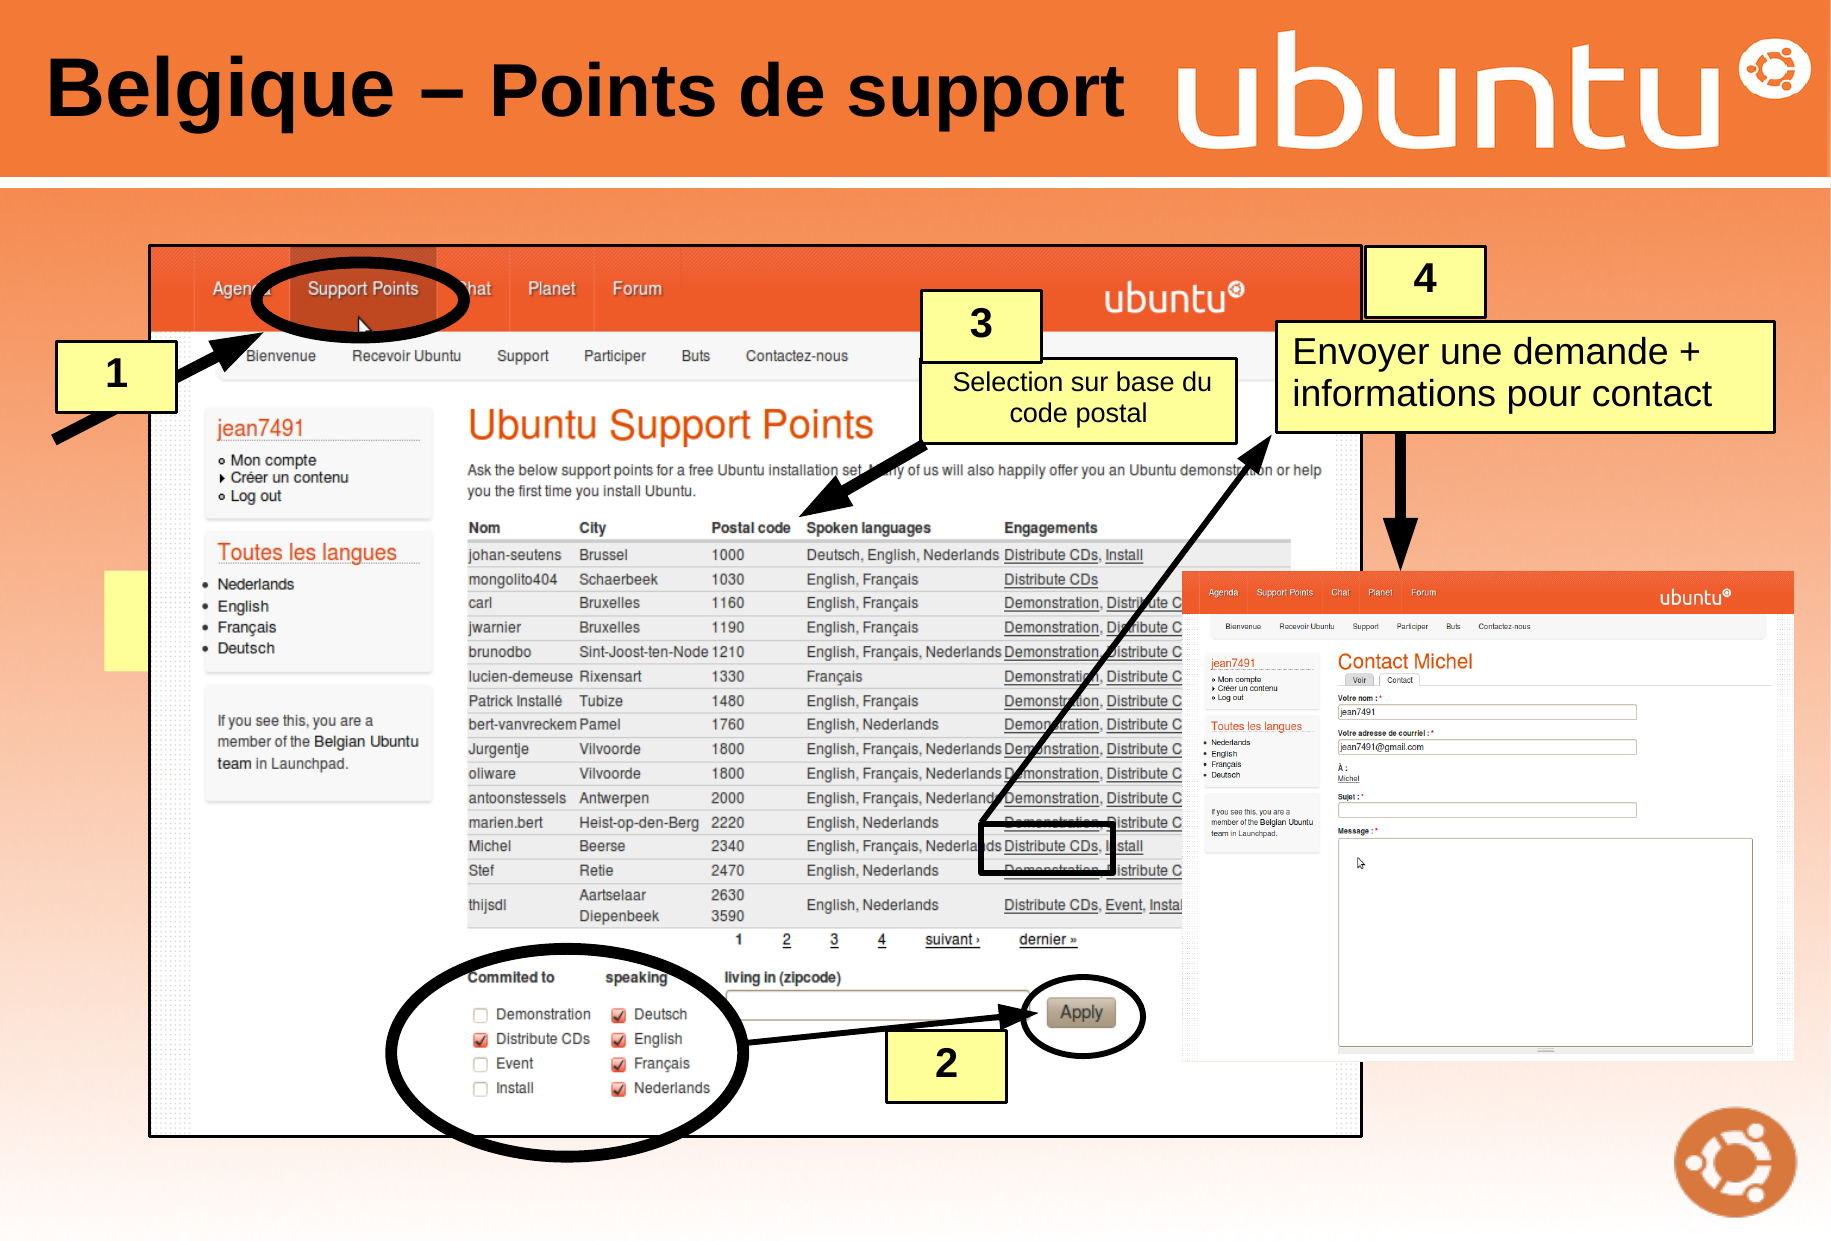

# Belgique – Points de support
 4
Envoyer une demande + informations pour contact
 1
 3
 Selection sur base du code postal
http://www.ubuntu-be.org
 2